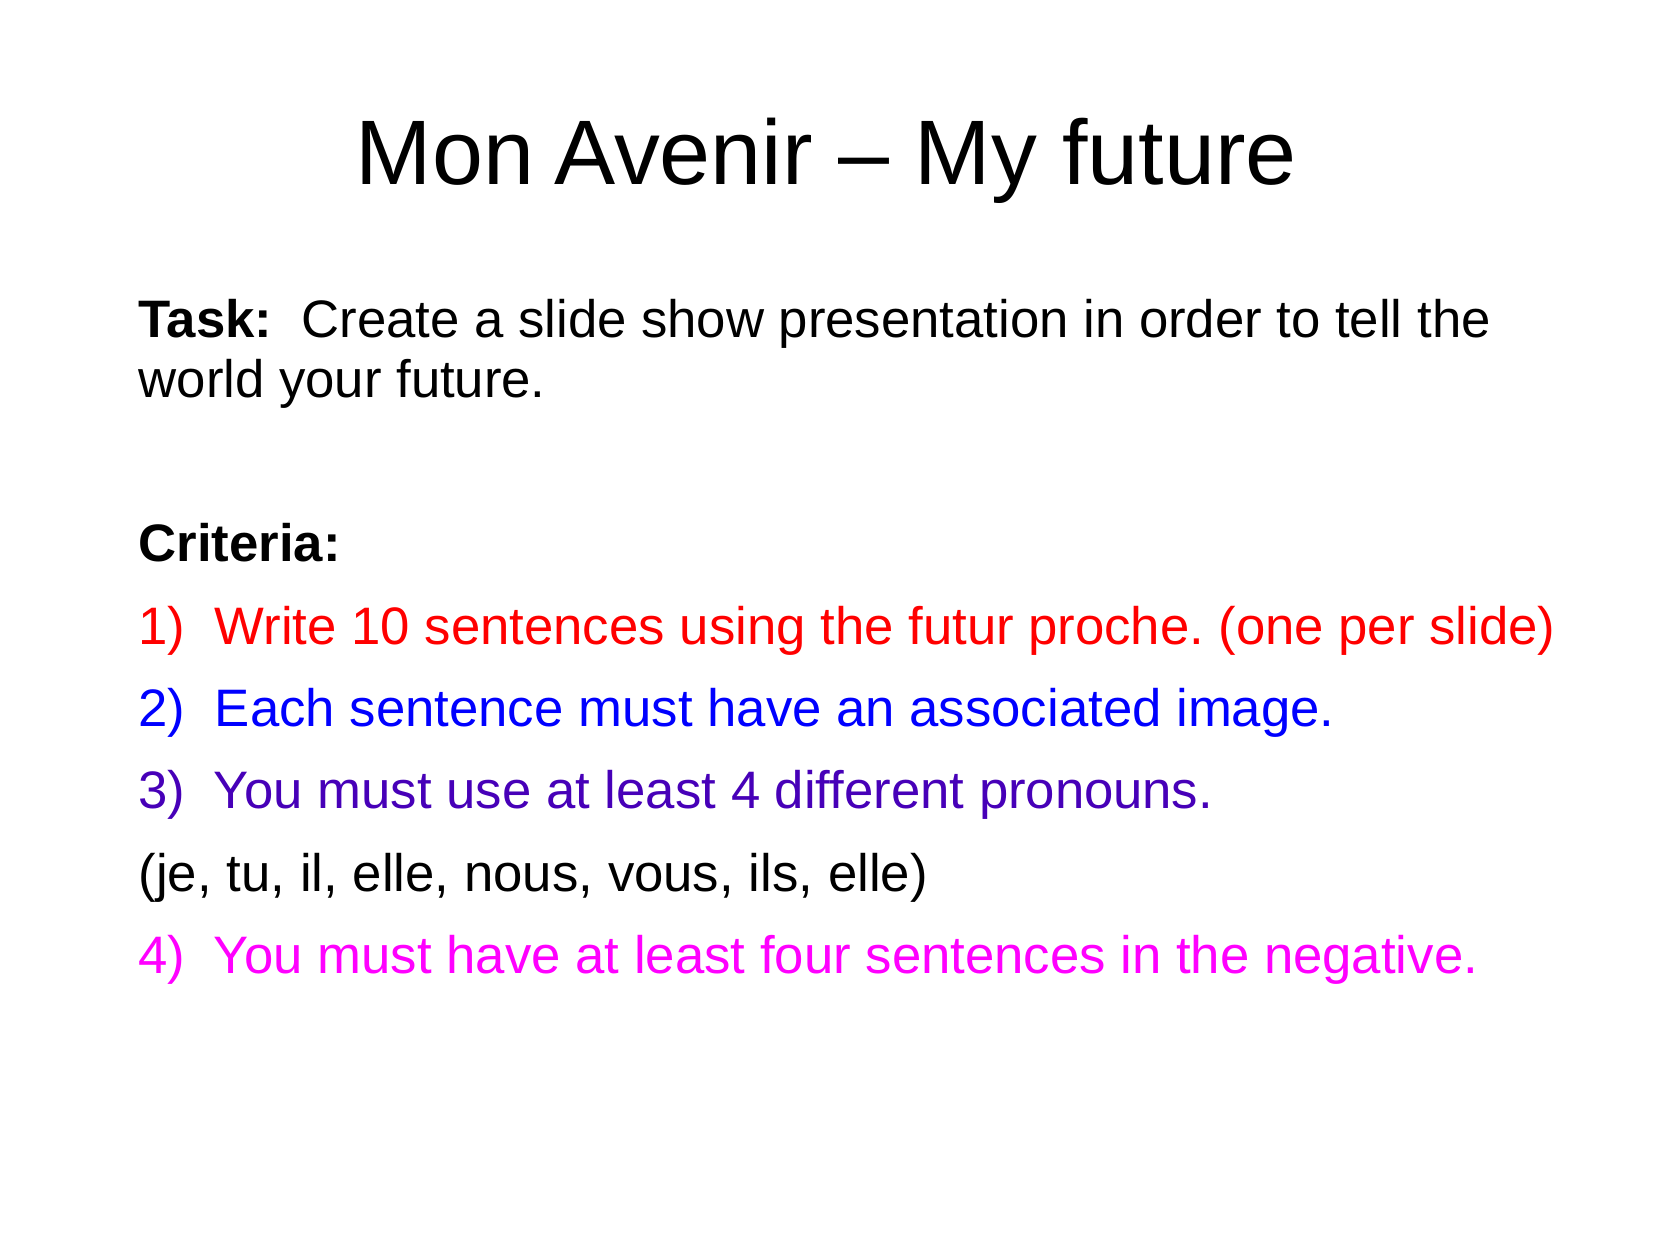

# Mon Avenir – My future
Task: Create a slide show presentation in order to tell the world your future.
Criteria:
1) Write 10 sentences using the futur proche. (one per slide)
2) Each sentence must have an associated image.
3) You must use at least 4 different pronouns.
(je, tu, il, elle, nous, vous, ils, elle)
4) You must have at least four sentences in the negative.